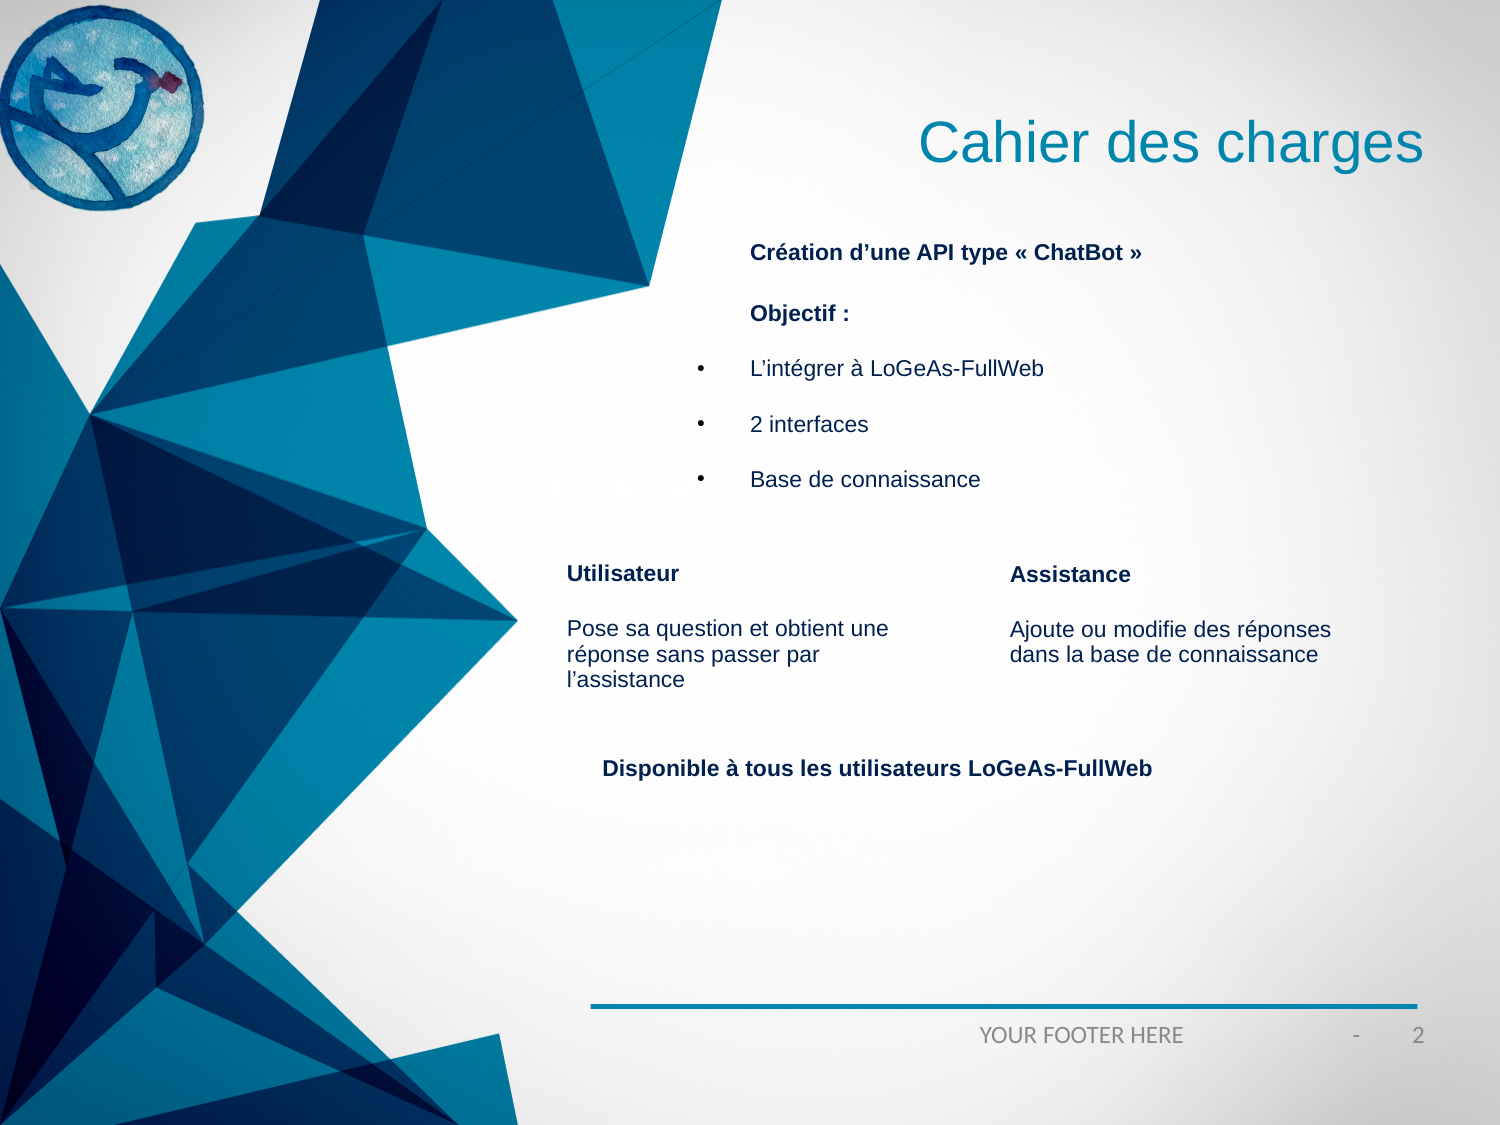

# Cahier des charges
Création d’une API type « ChatBot »
Objectif :
L’intégrer à LoGeAs-FullWeb
2 interfaces
Base de connaissance
Utilisateur
Pose sa question et obtient une réponse sans passer par l’assistance
Assistance
Ajoute ou modifie des réponses dans la base de connaissance
Disponible à tous les utilisateurs LoGeAs-FullWeb
YOUR FOOTER HERE
2